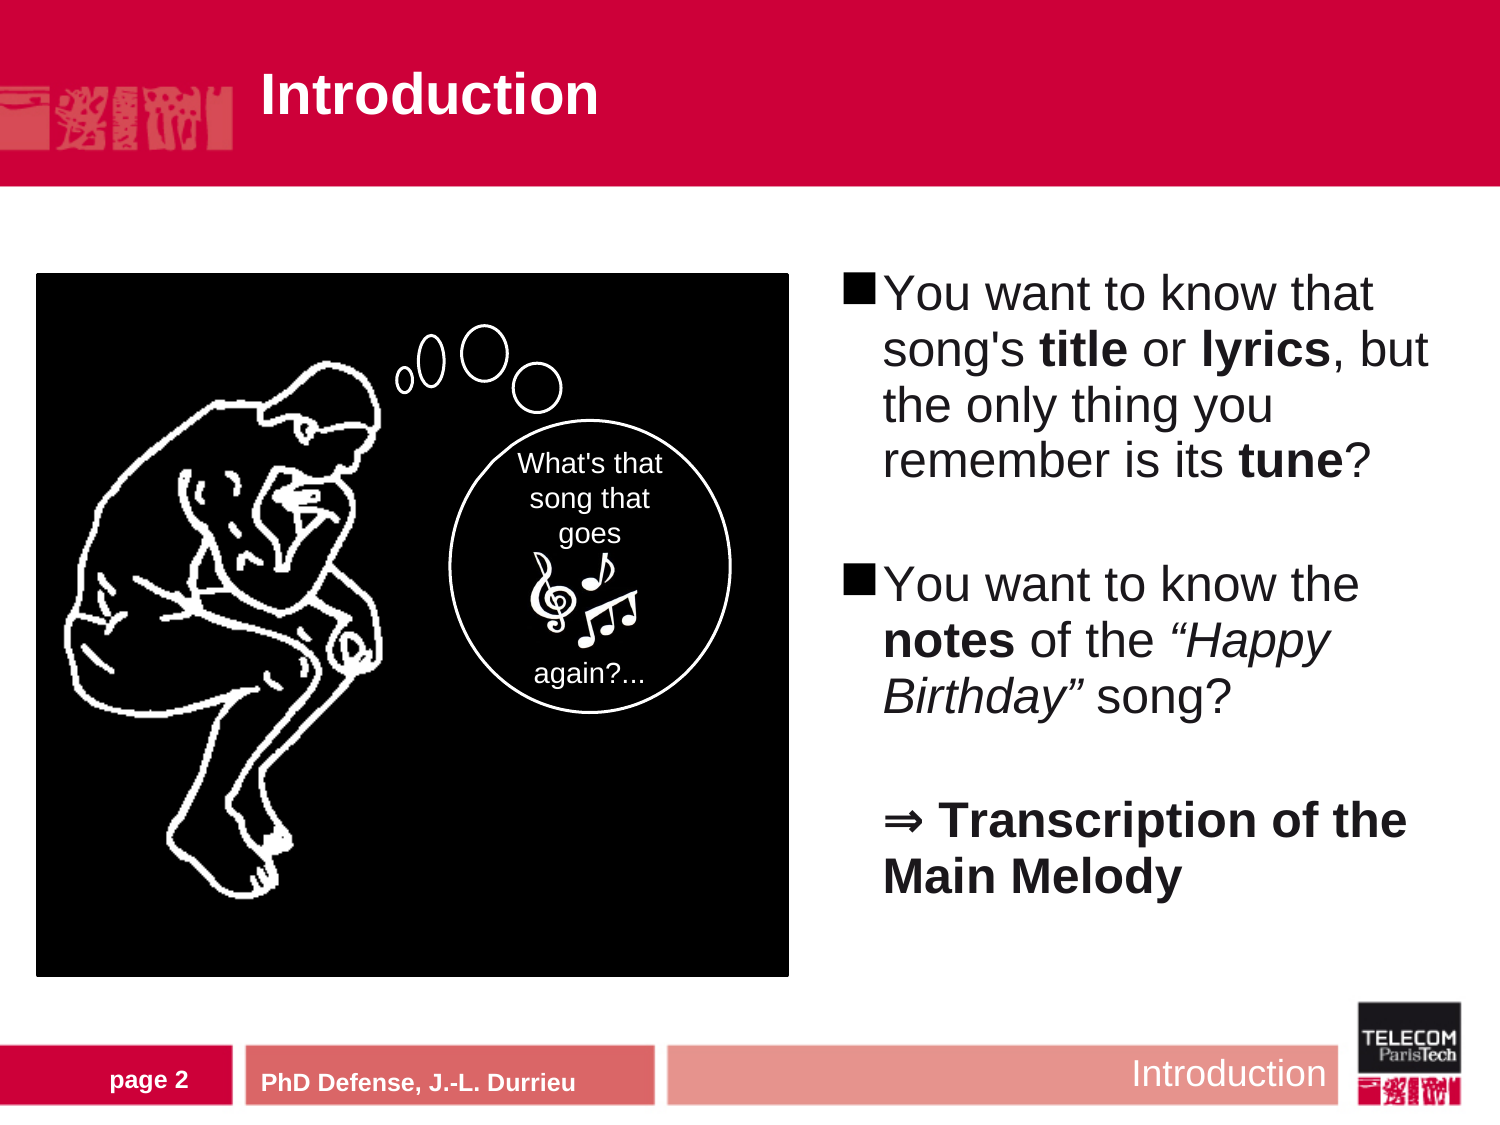

# Introduction
You want to know that song's title or lyrics, but the only thing you remember is its tune?
You want to know the notes of the “Happy Birthday” song?
⇒ Transcription of the Main Melody
What's that
song that
goes
again?...
Introduction
2